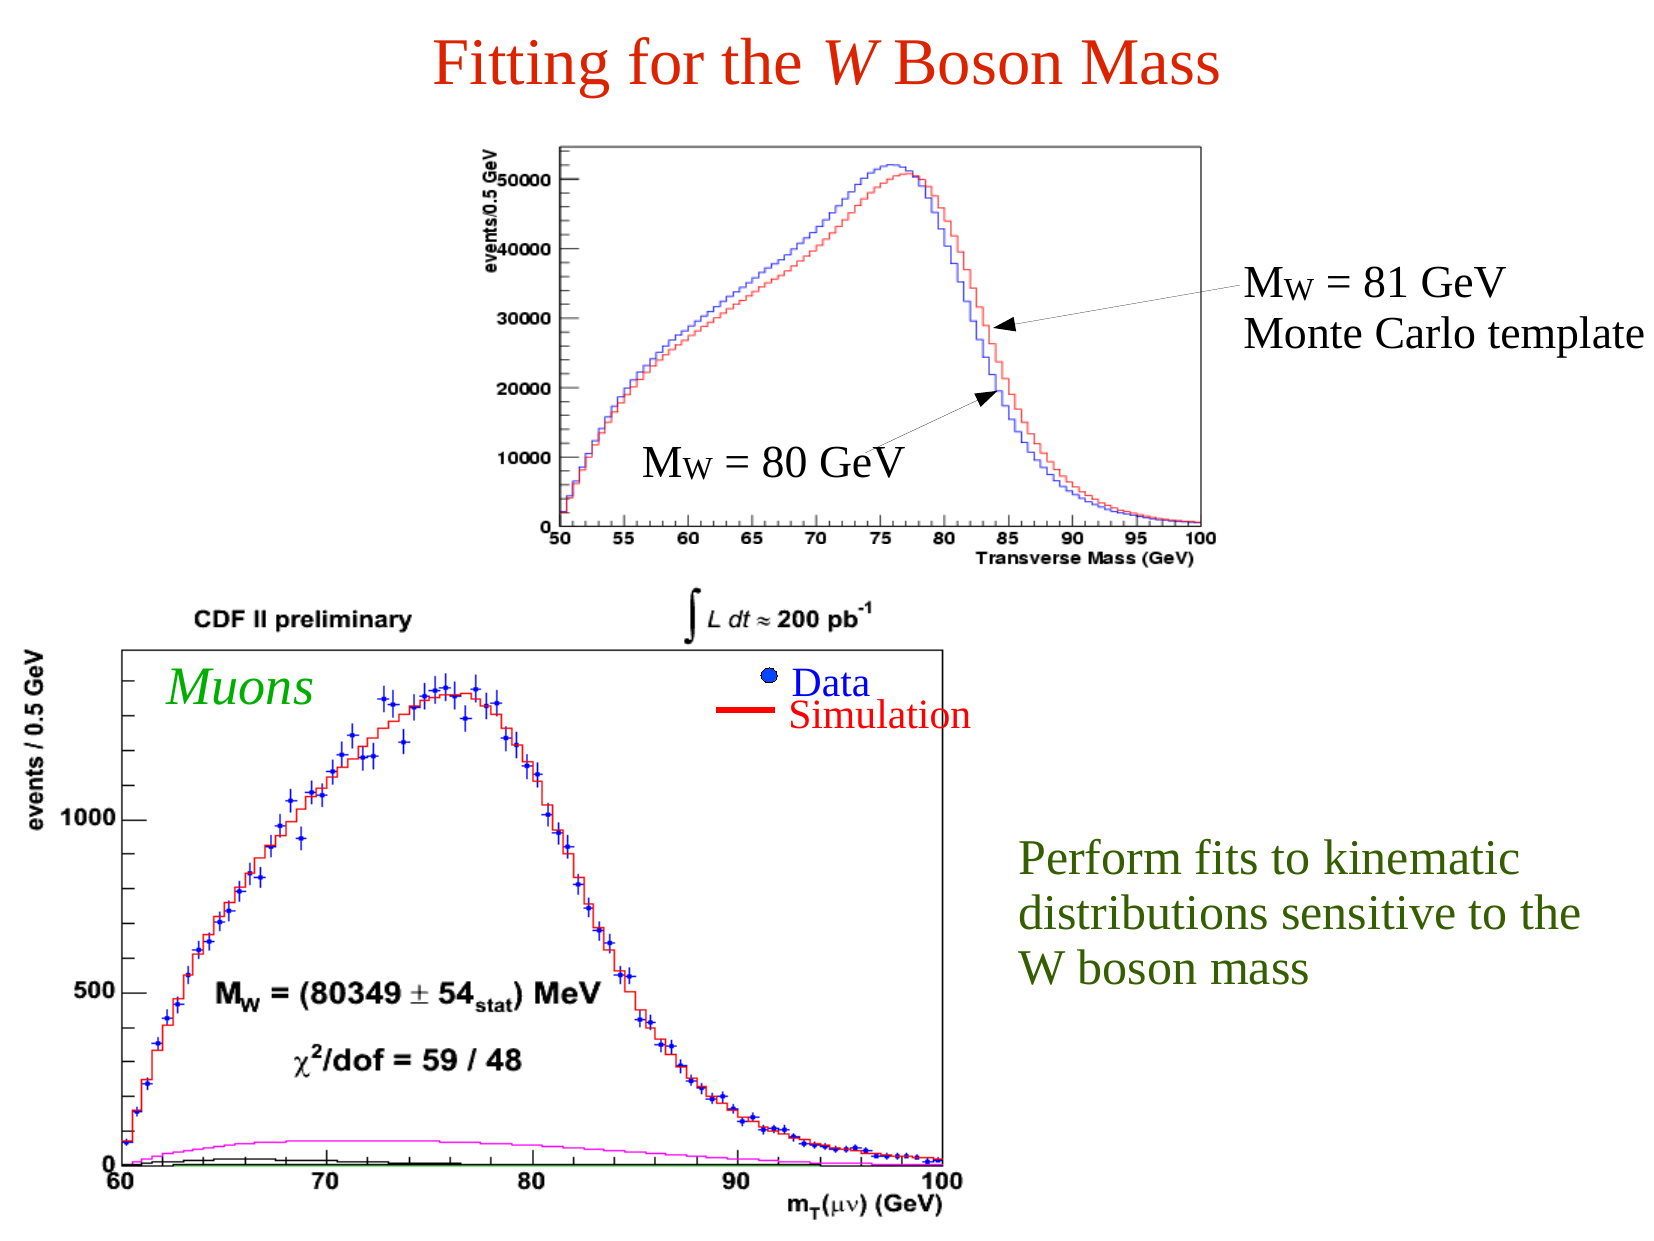

# Fitting for the W Boson Mass
MW = 81 GeV
Monte Carlo template
MW = 80 GeV
Muons
Data
Simulation
Perform fits to kinematic
distributions sensitive to the
W boson mass